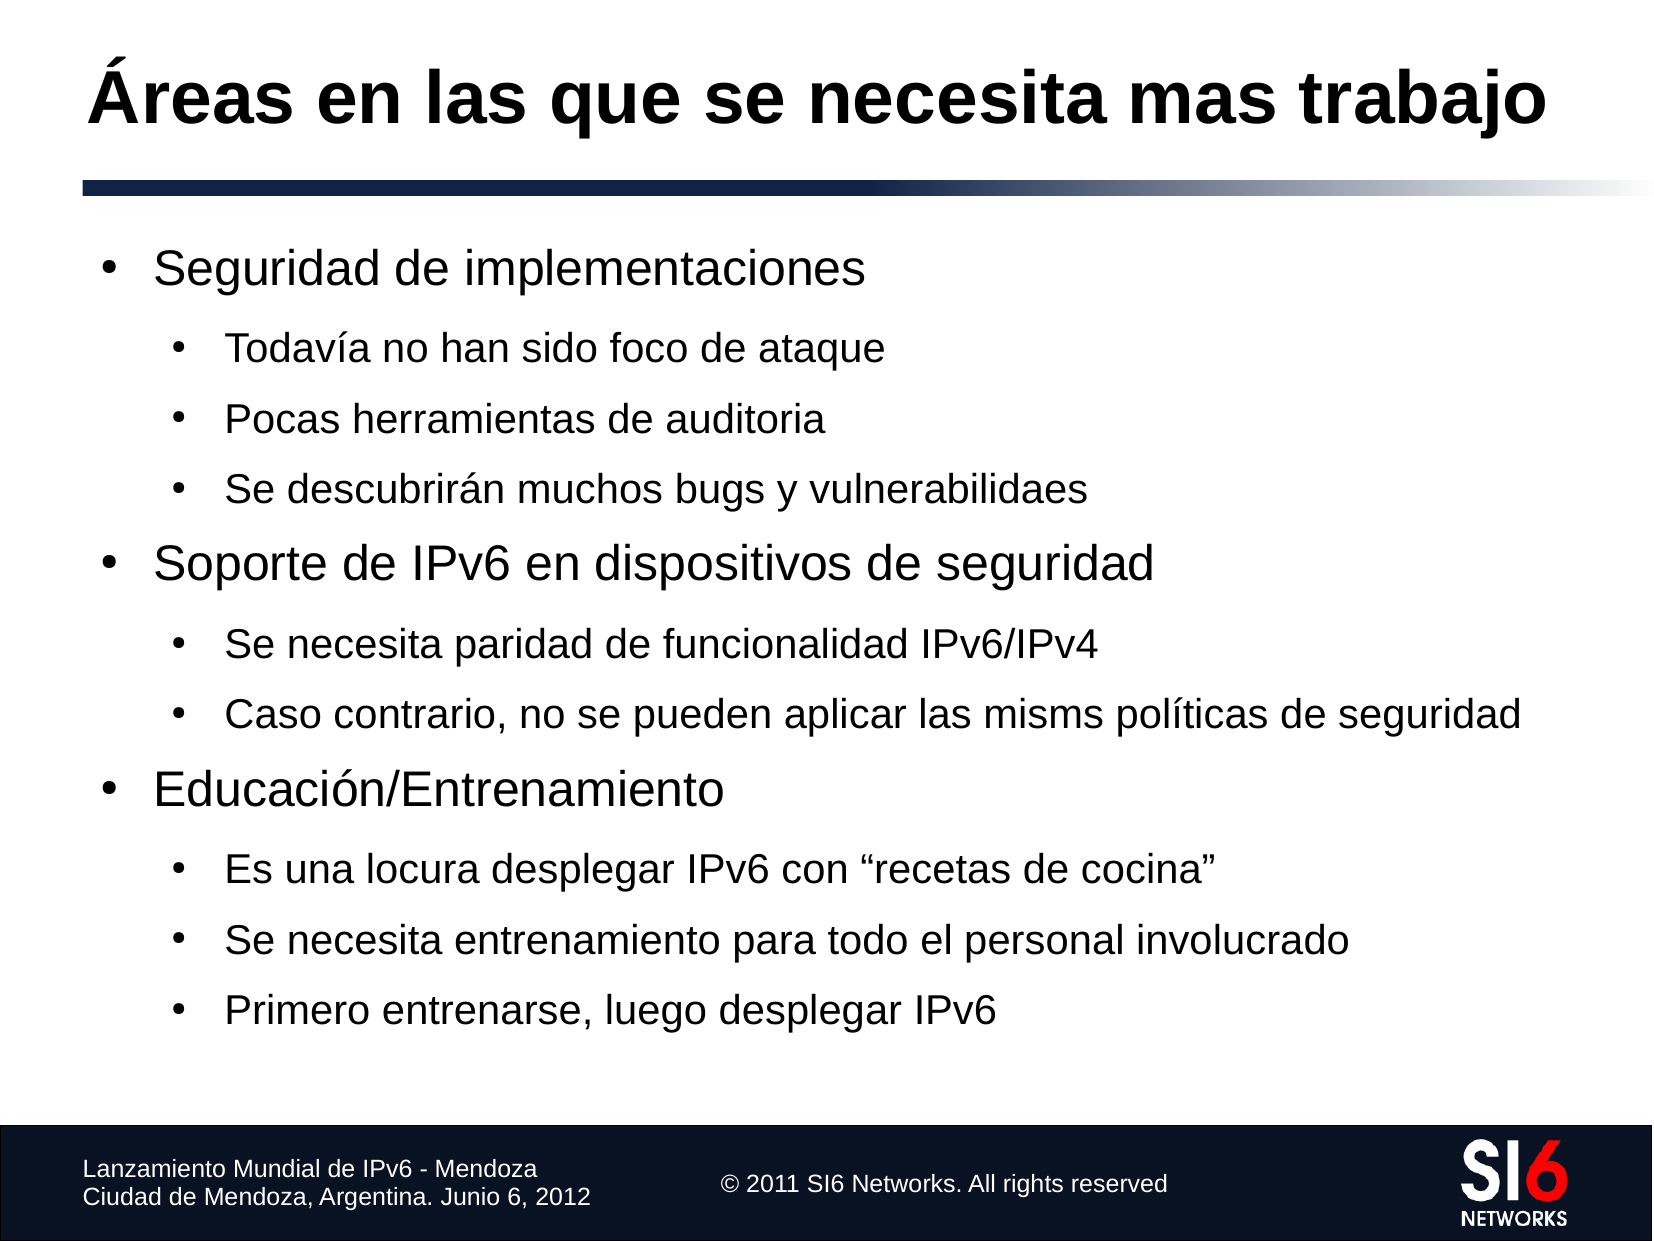

# Áreas en las que se necesita mas trabajo
Seguridad de implementaciones
Todavía no han sido foco de ataque
Pocas herramientas de auditoria
Se descubrirán muchos bugs y vulnerabilidaes
Soporte de IPv6 en dispositivos de seguridad
Se necesita paridad de funcionalidad IPv6/IPv4
Caso contrario, no se pueden aplicar las misms políticas de seguridad
Educación/Entrenamiento
Es una locura desplegar IPv6 con “recetas de cocina”
Se necesita entrenamiento para todo el personal involucrado
Primero entrenarse, luego desplegar IPv6
Congreso de Seguridad en Computo 2011